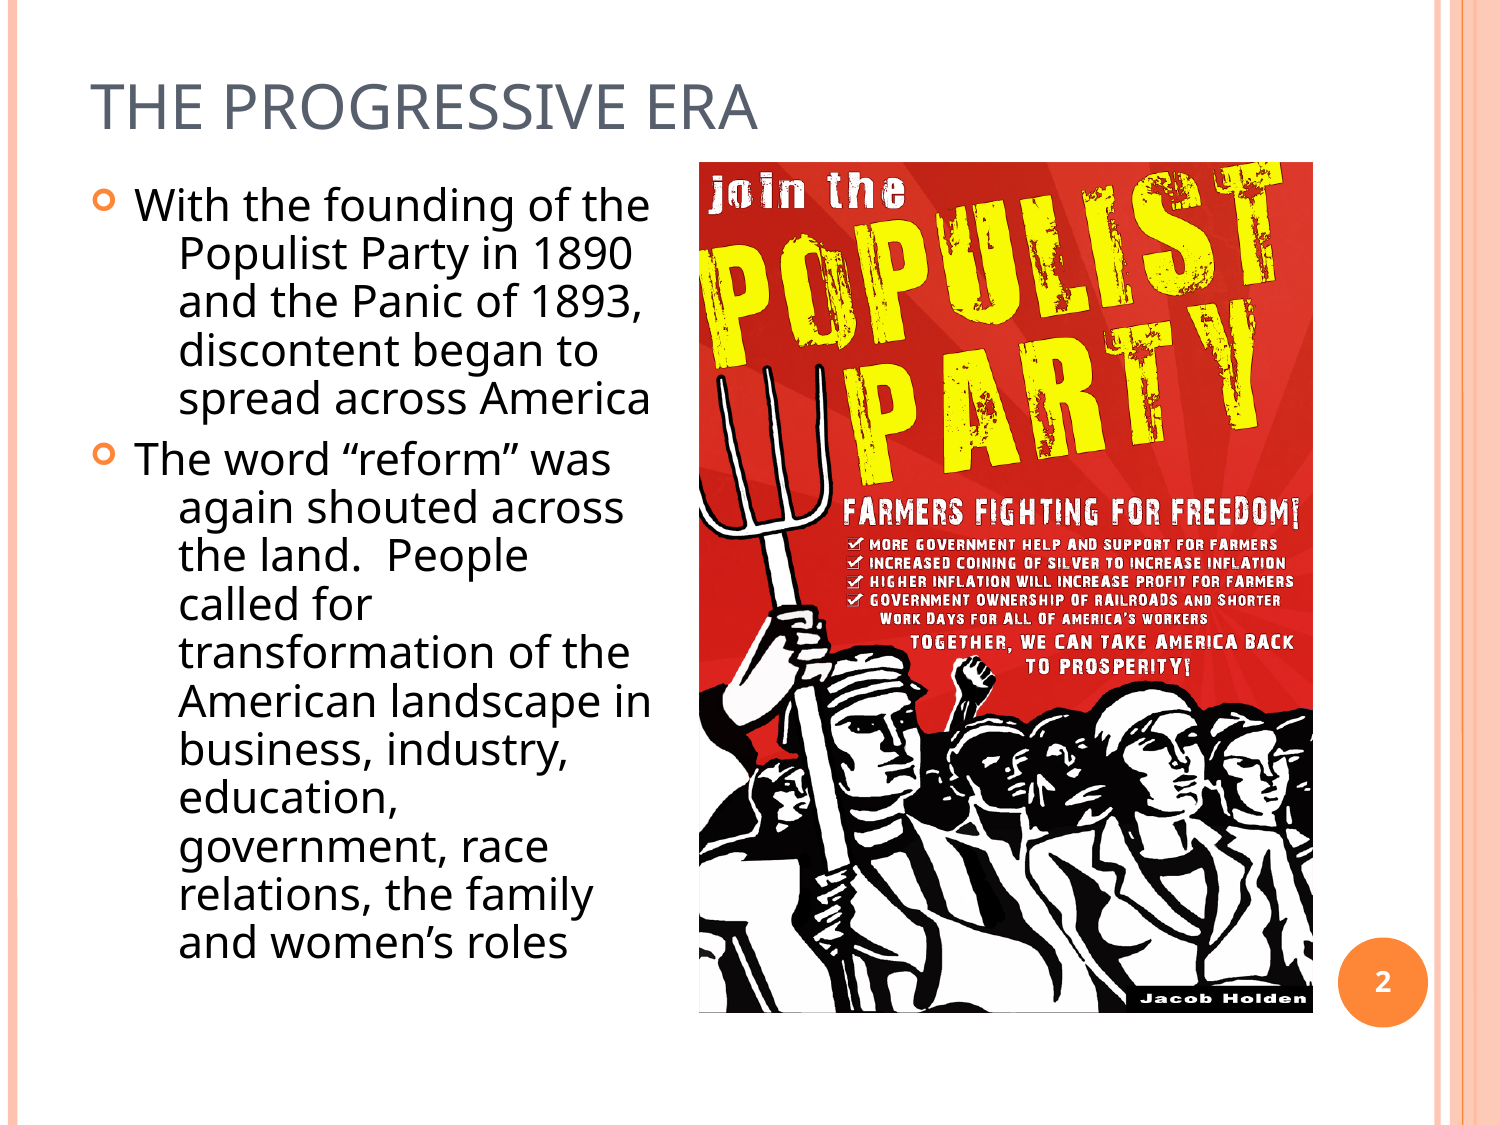

# The Progressive Era
With the founding of the Populist Party in 1890 and the Panic of 1893, discontent began to spread across America
The word “reform” was again shouted across the land. People called for transformation of the American landscape in business, industry, education, government, race relations, the family and women’s roles